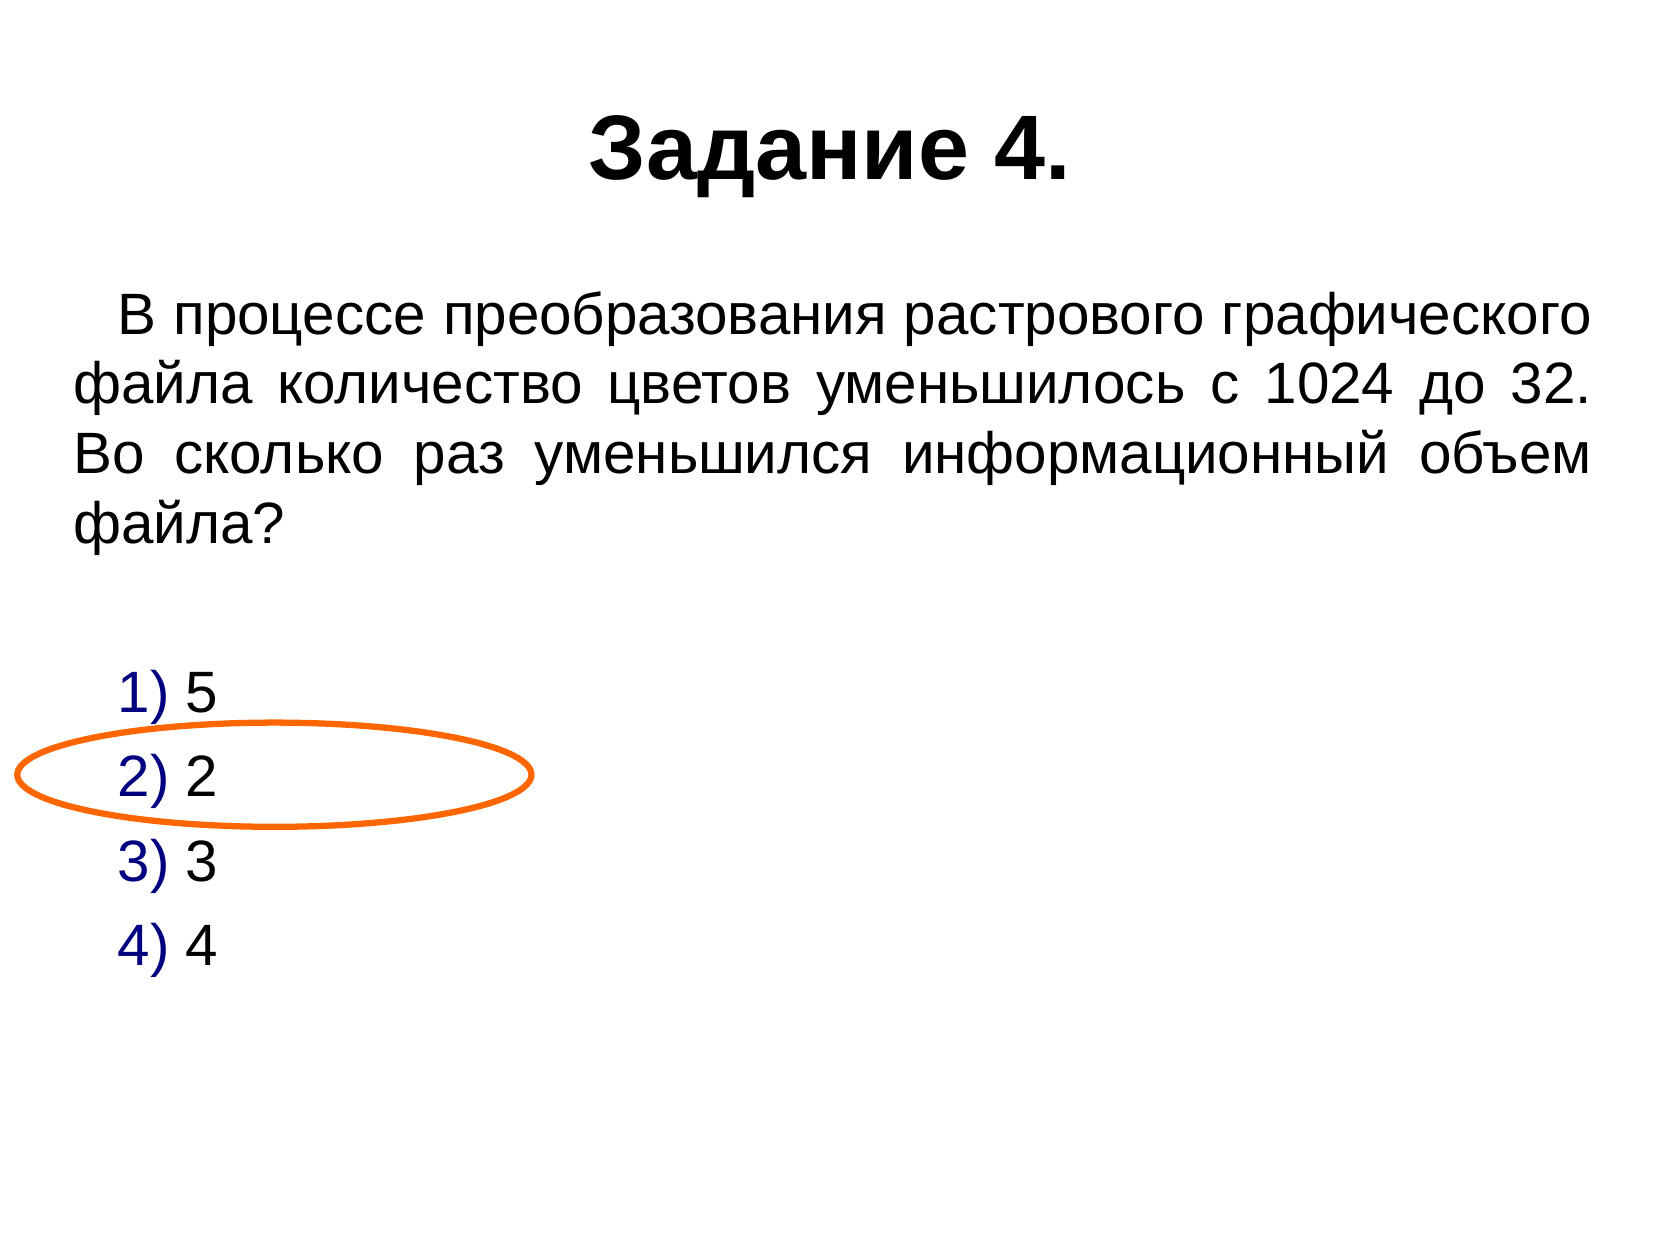

# Задание 4.
В процессе преобразования растрового графического файла количество цветов уменьшилось с 1024 до 32. Во сколько раз уменьшился информационный объем файла?
 5
 2
 3
 4